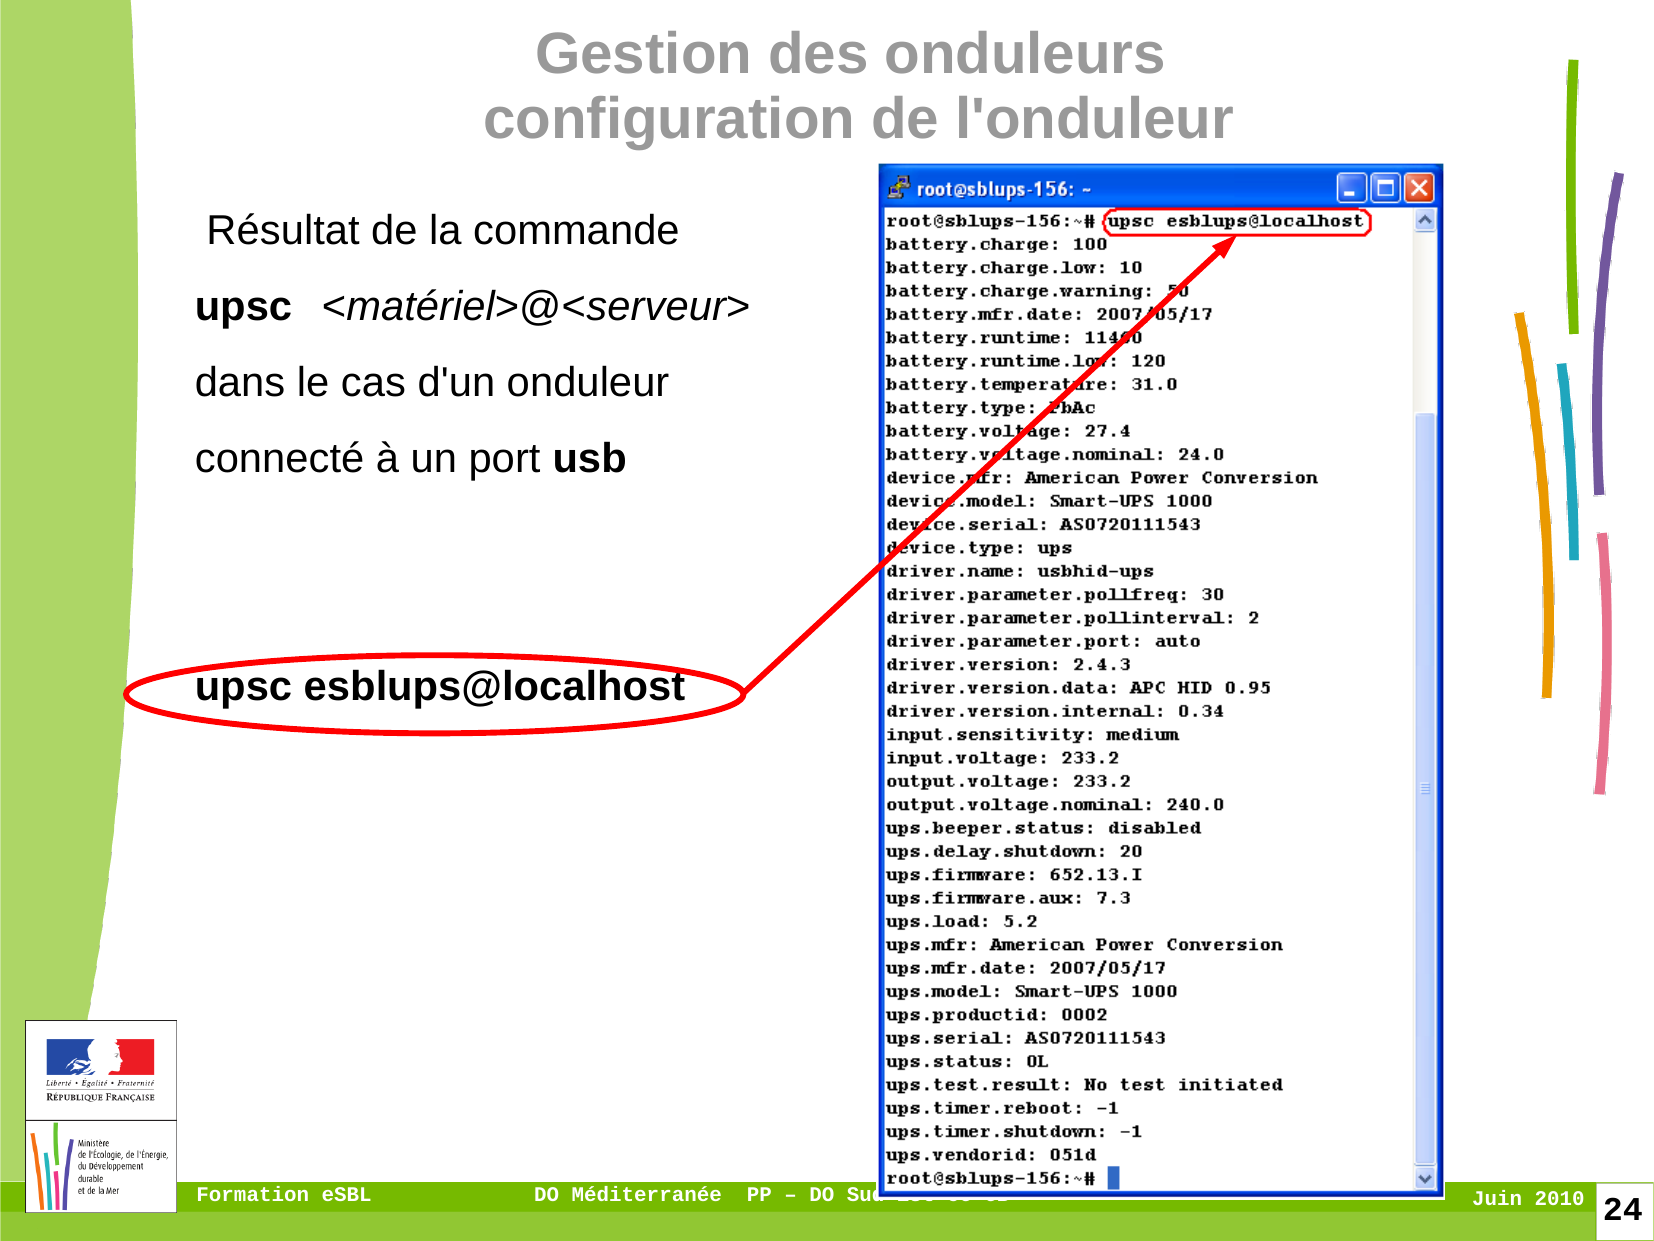

# Gestion des onduleurs configuration de l'onduleur
 Résultat de la commande
upsc	<matériel>@<serveur>
dans le cas d'un onduleur
connecté à un port usb
upsc esblups@localhost
24